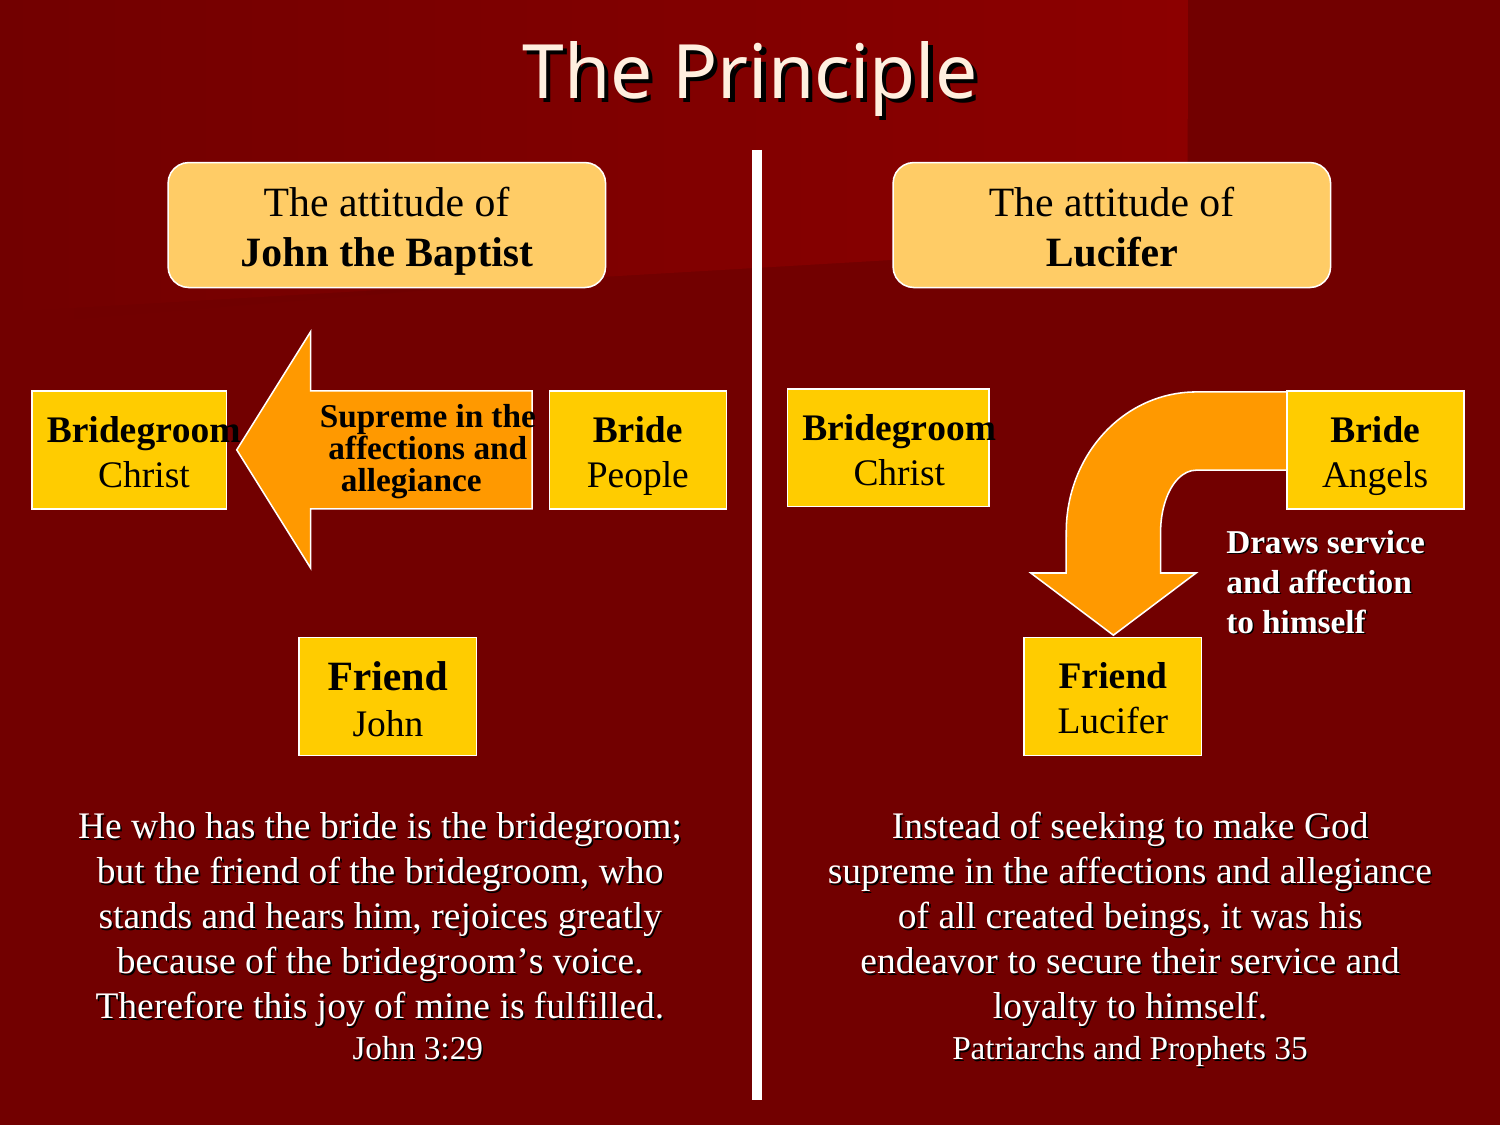

# The Principle
The attitude of
John the Baptist
The attitude of
Lucifer
 Supreme in the
 affections and
 allegiance
Bridegroom
Christ
Bridegroom
Christ
Bride
People
Bride
Angels
Draws service
and affection
to himself
Friend
John
Friend
Lucifer
He who has the bride is the bridegroom; but the friend of the bridegroom, who stands and hears him, rejoices greatly because of the bridegroom’s voice. Therefore this joy of mine is fulfilled.
John 3:29
Instead of seeking to make God supreme in the affections and allegiance of all created beings, it was his endeavor to secure their service and loyalty to himself.
Patriarchs and Prophets 35